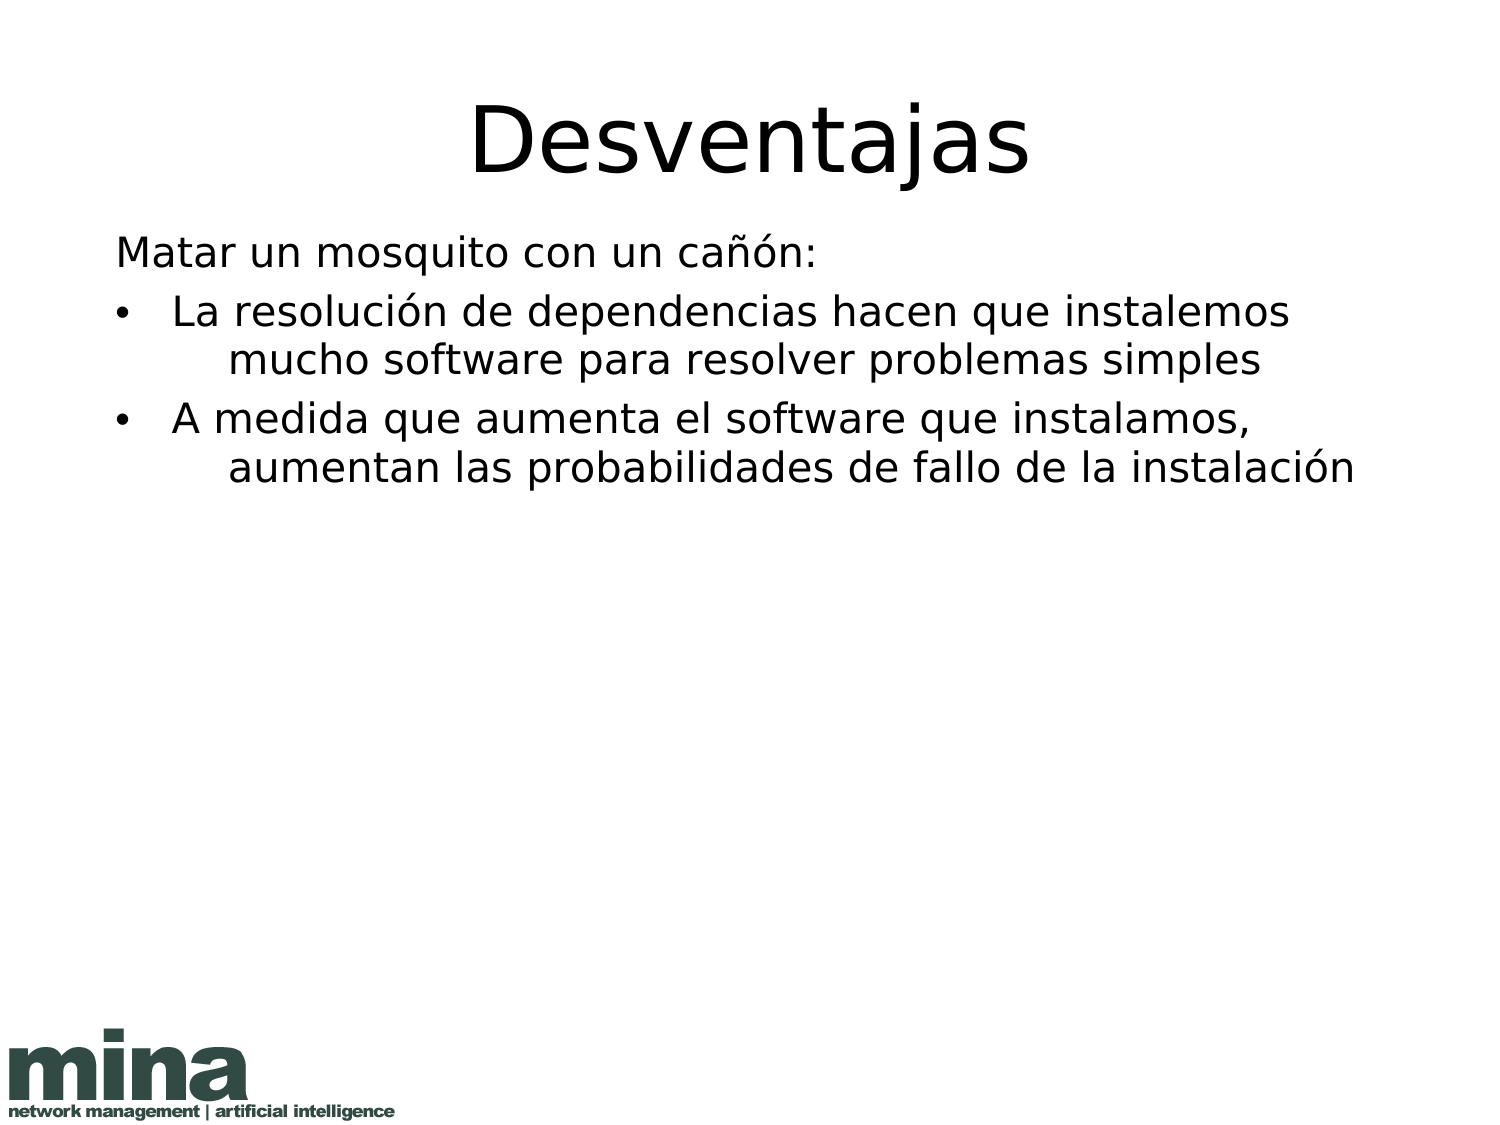

# Desventajas
Matar un mosquito con un cañón:
La resolución de dependencias hacen que instalemos mucho software para resolver problemas simples
A medida que aumenta el software que instalamos, aumentan las probabilidades de fallo de la instalación